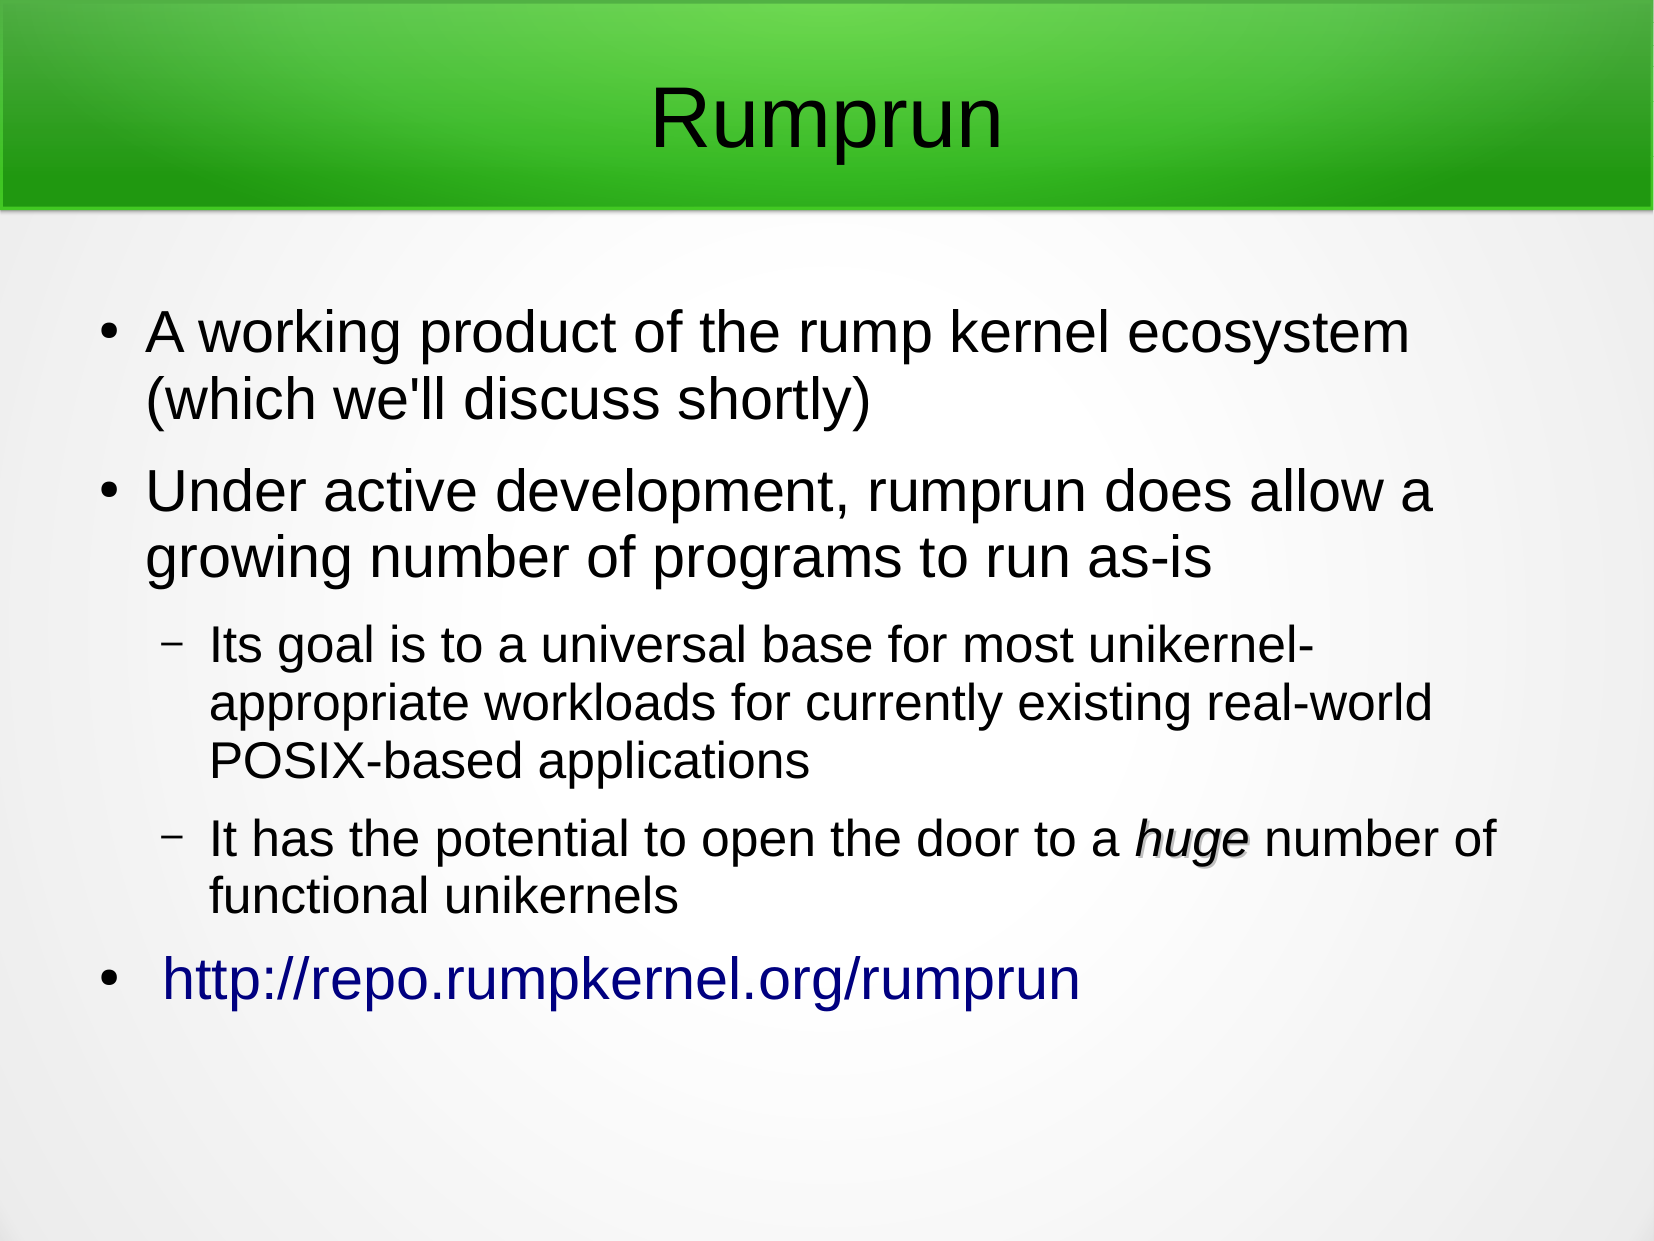

# Rumprun
A working product of the rump kernel ecosystem (which we'll discuss shortly)
Under active development, rumprun does allow a growing number of programs to run as-is
Its goal is to a universal base for most unikernel-appropriate workloads for currently existing real-world POSIX-based applications
It has the potential to open the door to a huge number of functional unikernels
 http://repo.rumpkernel.org/rumprun